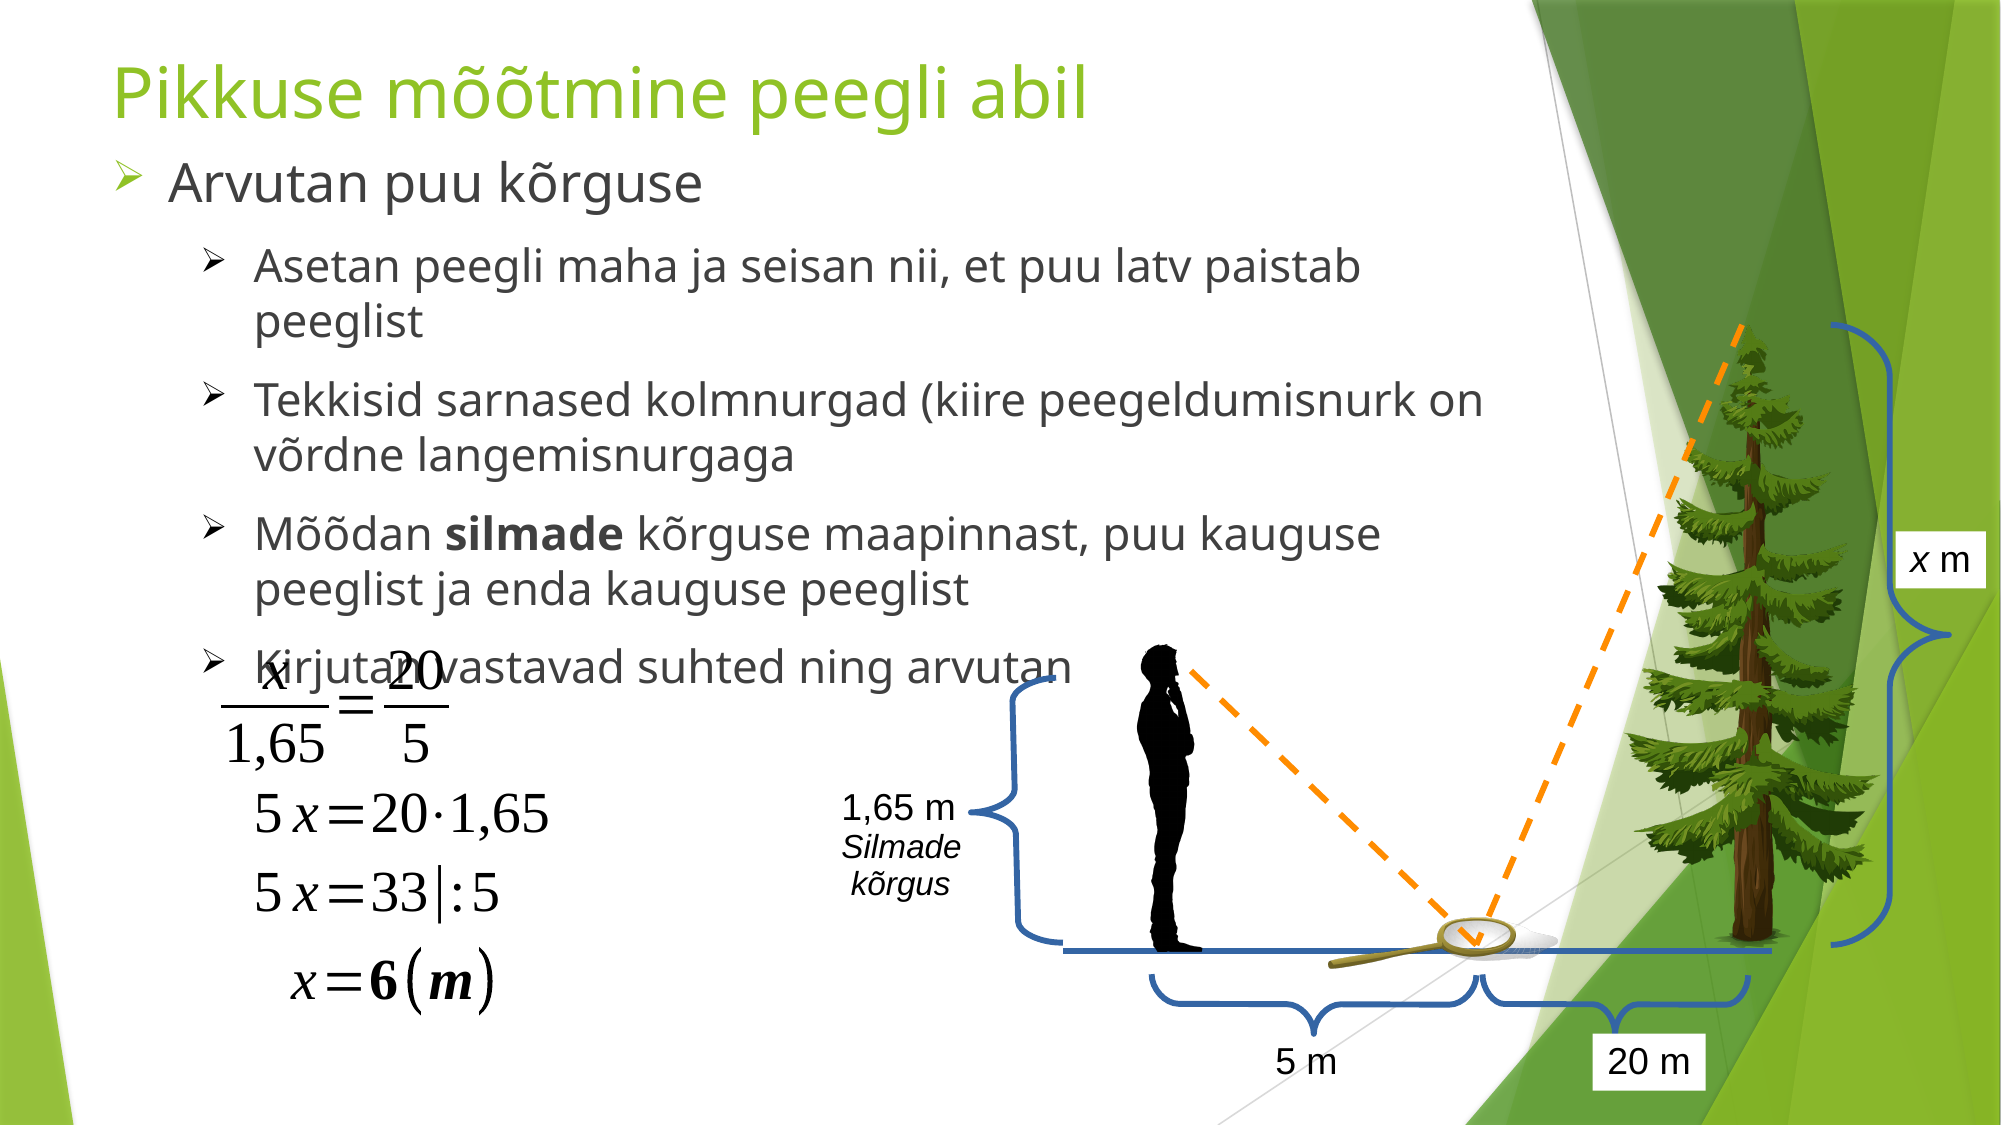

# Pikkuse mõõtmine peegli abil
Arvutan puu kõrguse
Asetan peegli maha ja seisan nii, et puu latv paistab peeglist
Tekkisid sarnased kolmnurgad (kiire peegeldumisnurk on võrdne langemisnurgaga
Mõõdan silmade kõrguse maapinnast, puu kauguse peeglist ja enda kauguse peeglist
Kirjutan vastavad suhted ning arvutan
x m
1,65 m
Silmade
 kõrgus
5 m
20 m